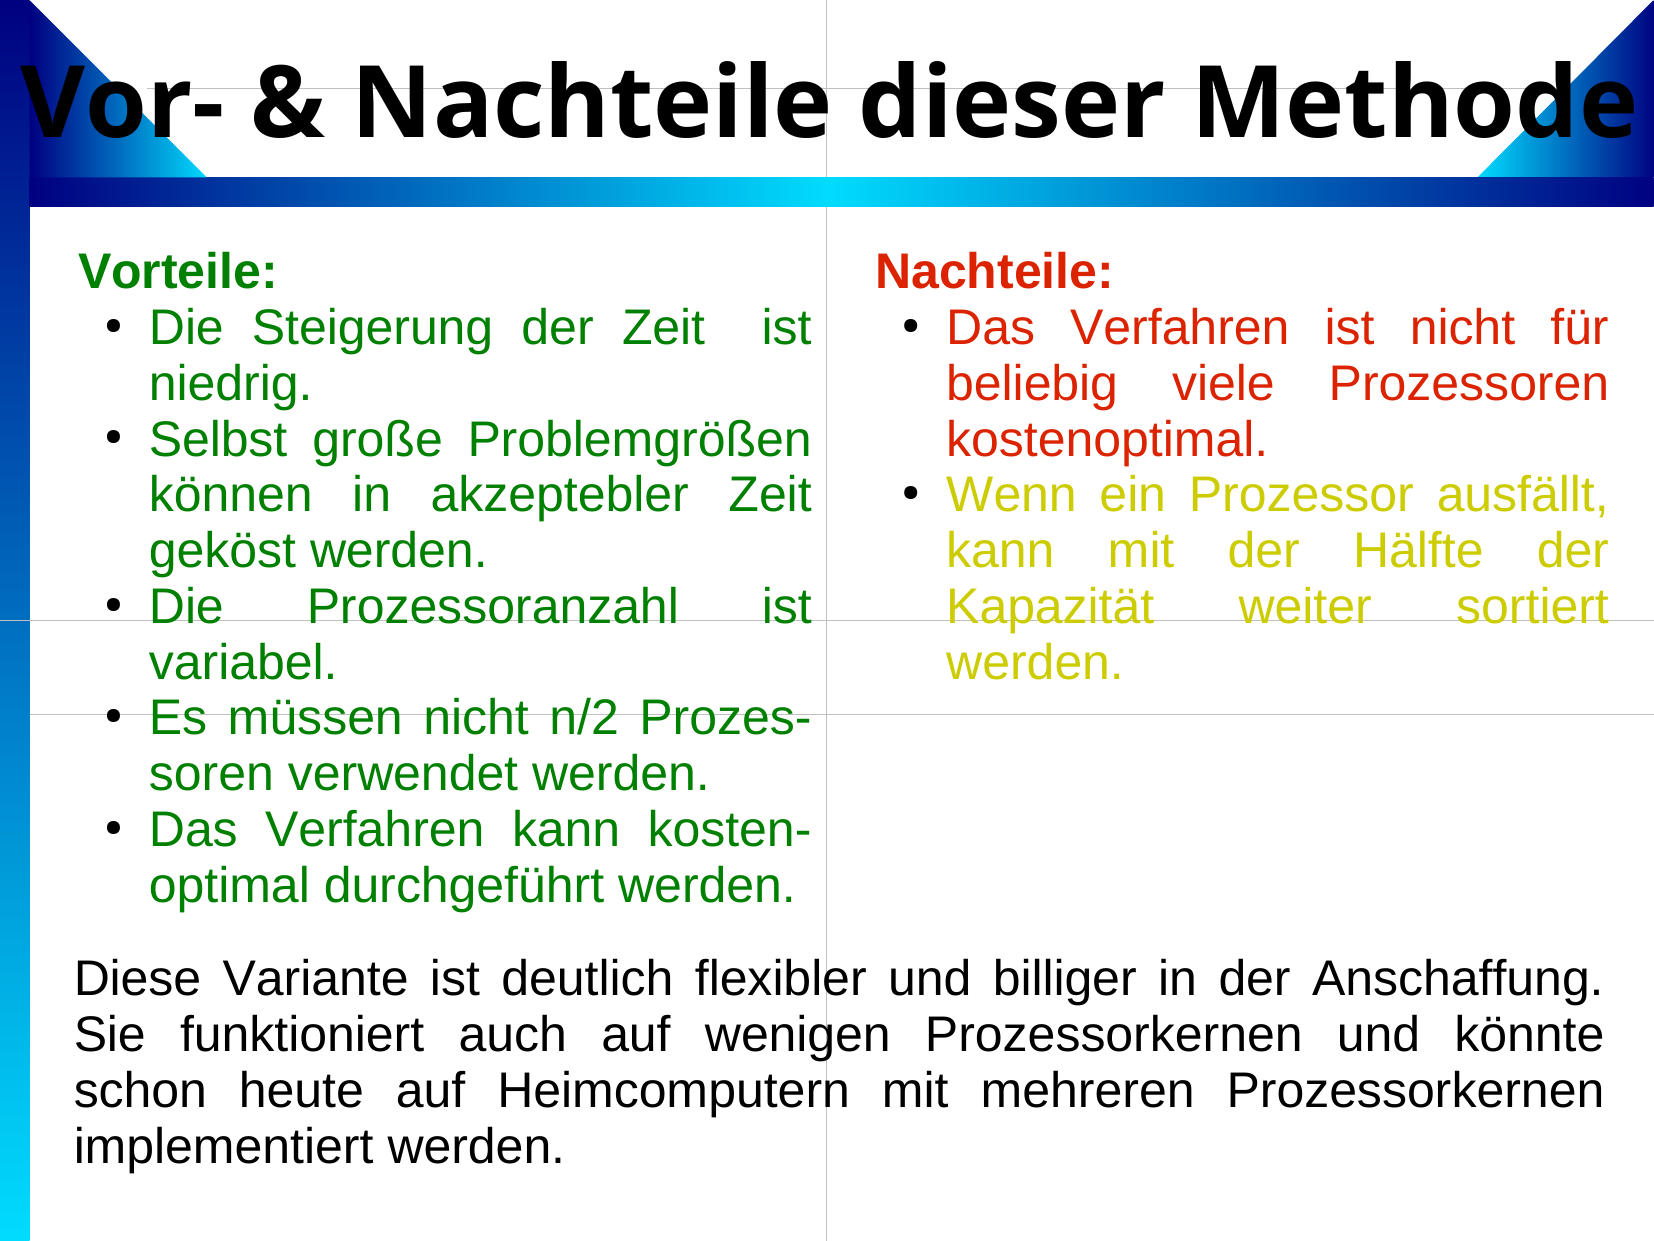

Vor- & Nachteile dieser Methode
Vorteile:
Die Steigerung der Zeit ist niedrig.
Selbst große Problemgrößen können in akzeptebler Zeit geköst werden.
Die Prozessoranzahl ist variabel.
Es müssen nicht n/2 Prozes-soren verwendet werden.
Das Verfahren kann kosten-optimal durchgeführt werden.
Nachteile:
Das Verfahren ist nicht für beliebig viele Prozessoren kostenoptimal.
Wenn ein Prozessor ausfällt, kann mit der Hälfte der Kapazität weiter sortiert werden.
Diese Variante ist deutlich flexibler und billiger in der Anschaffung. Sie funktioniert auch auf wenigen Prozessorkernen und könnte schon heute auf Heimcomputern mit mehreren Prozessorkernen implementiert werden.